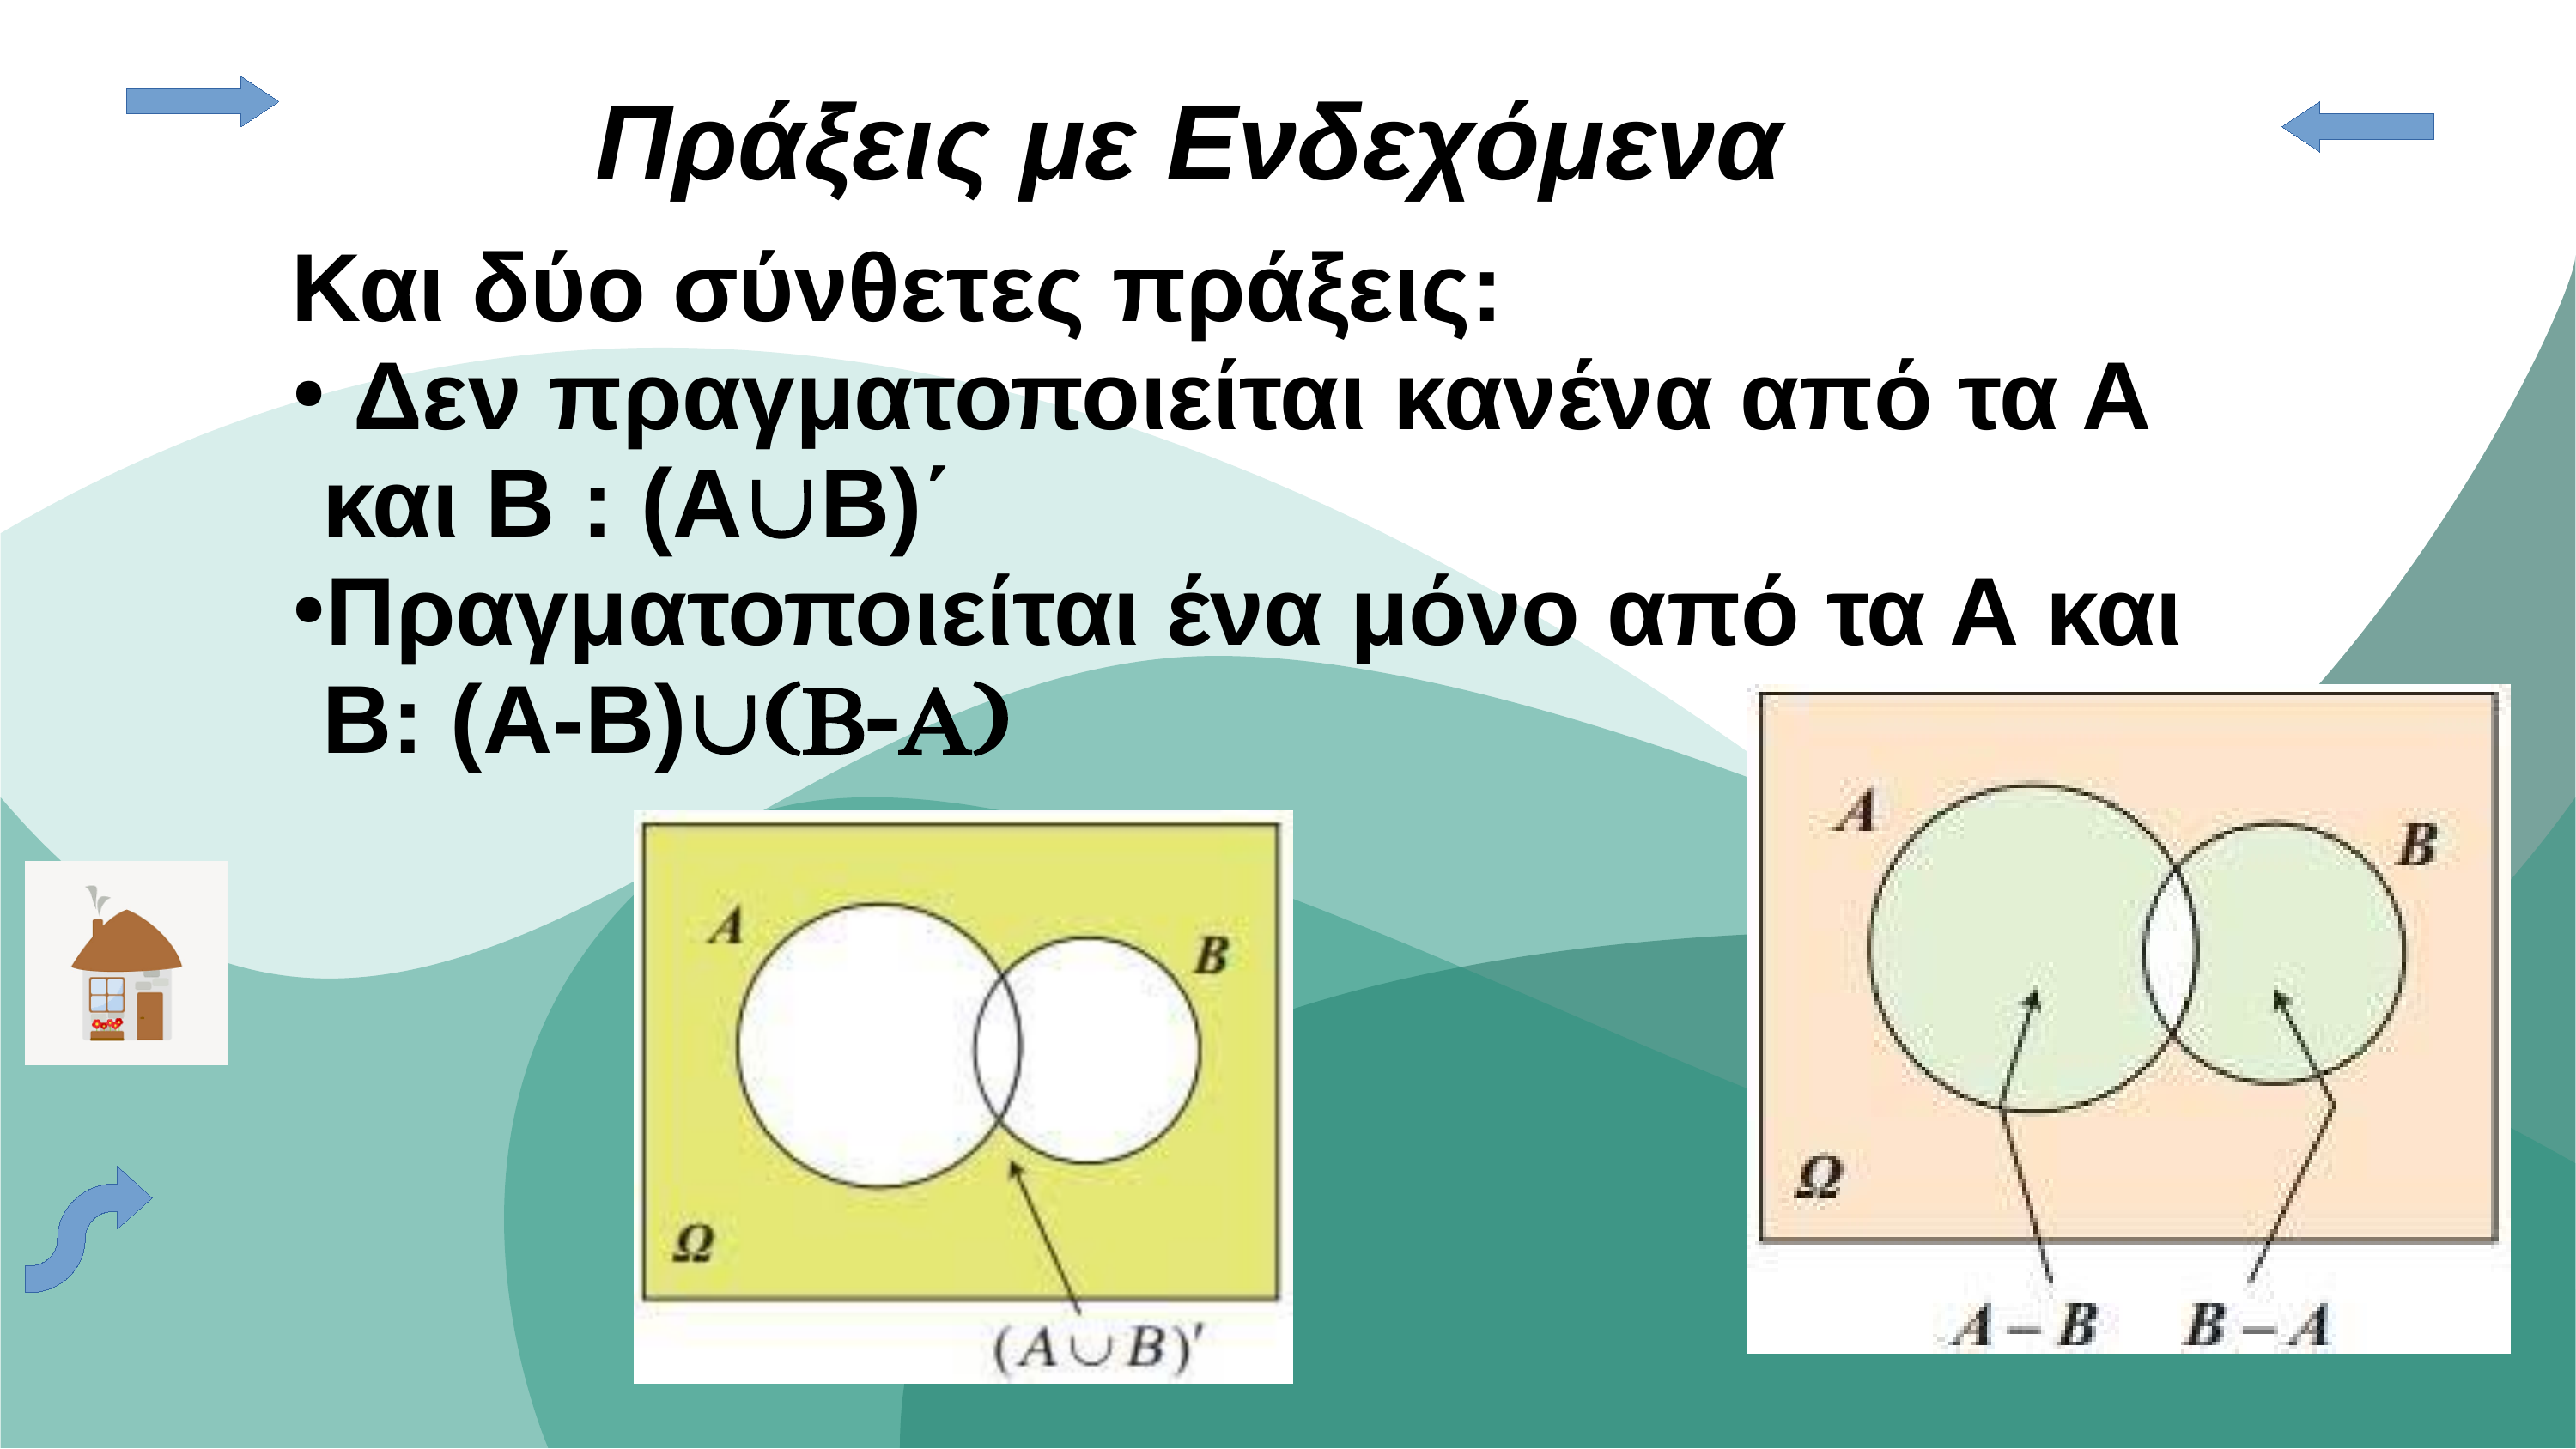

Πράξεις με Ενδεχόμενα
Και δύο σύνθετες πράξεις:
 Δεν πραγματοποιείται κανένα από τα Α και Β : (ΑΒ)΄
Πραγματοποιείται ένα μόνο από τα Α και Β: (Α-Β)(Β-Α)